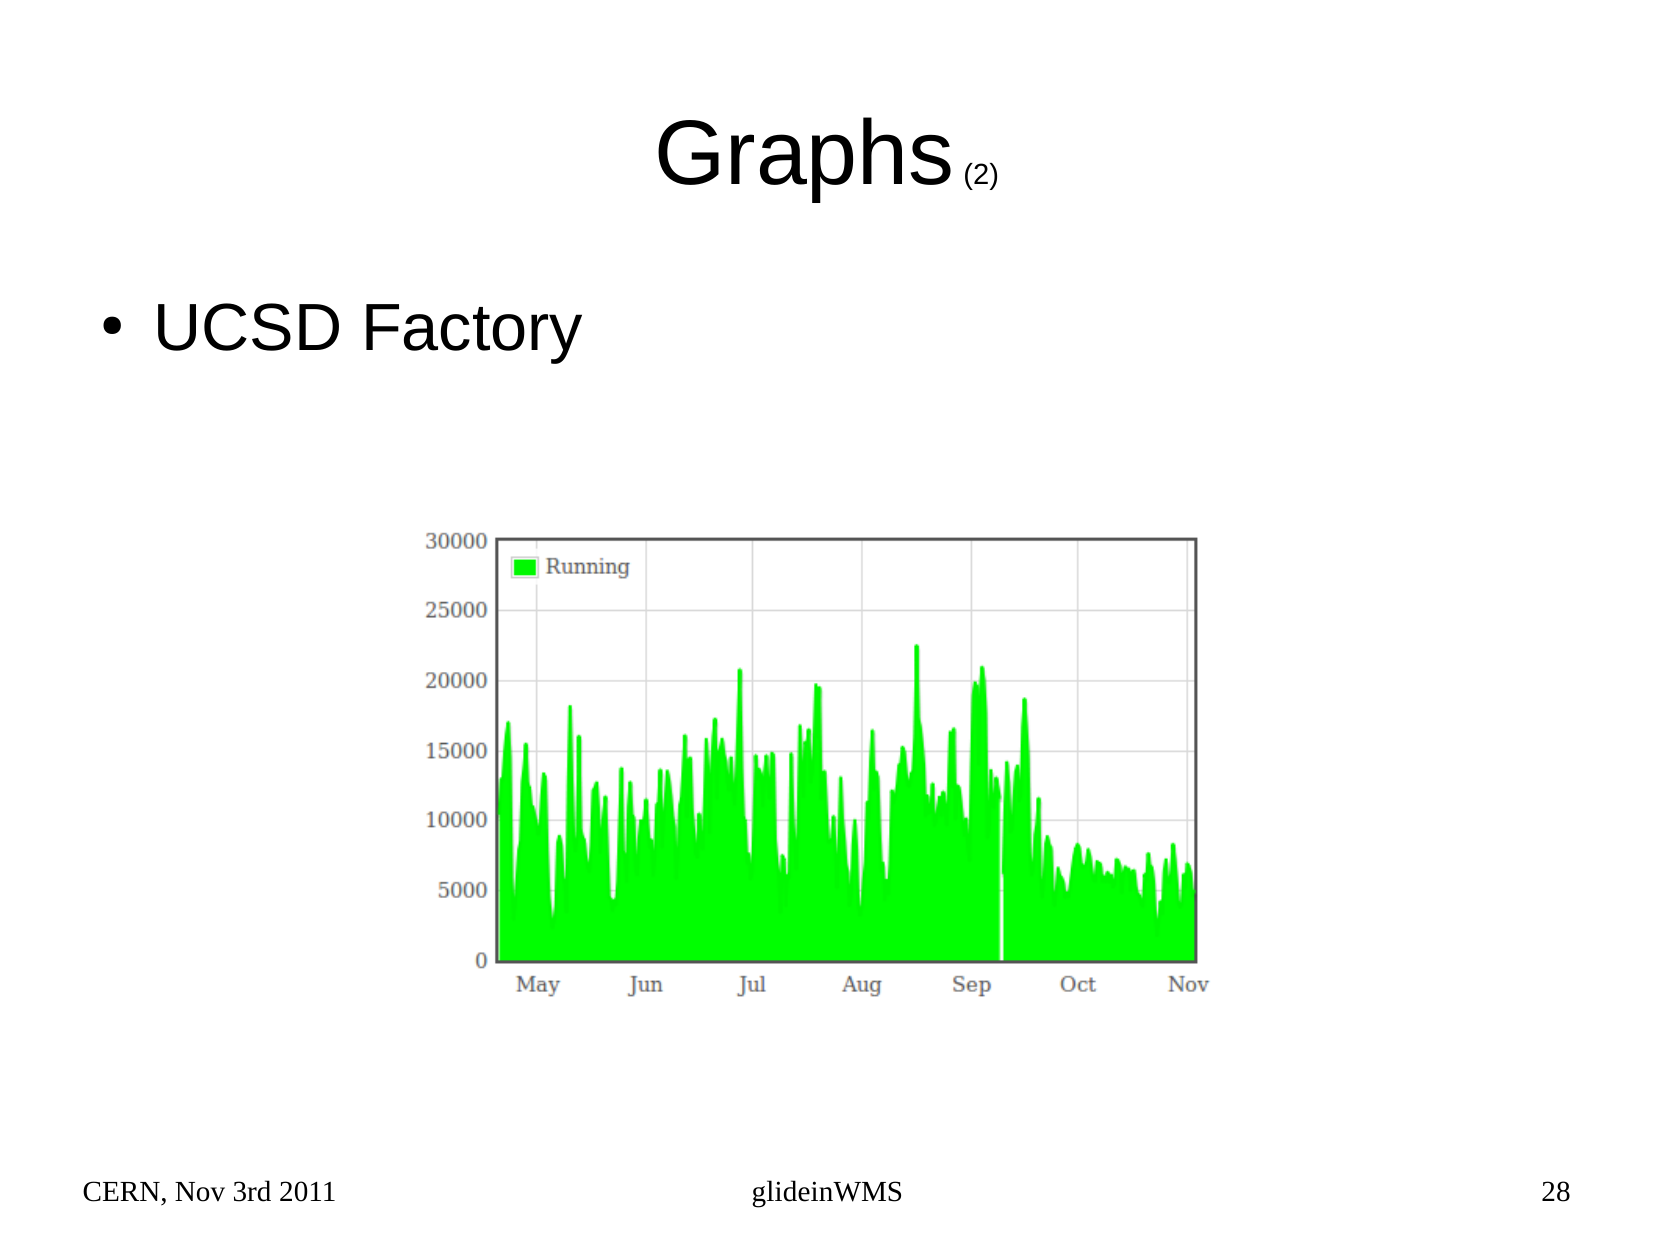

# Graphs (2)
UCSD Factory
CERN, Nov 3rd 2011
glideinWMS
28